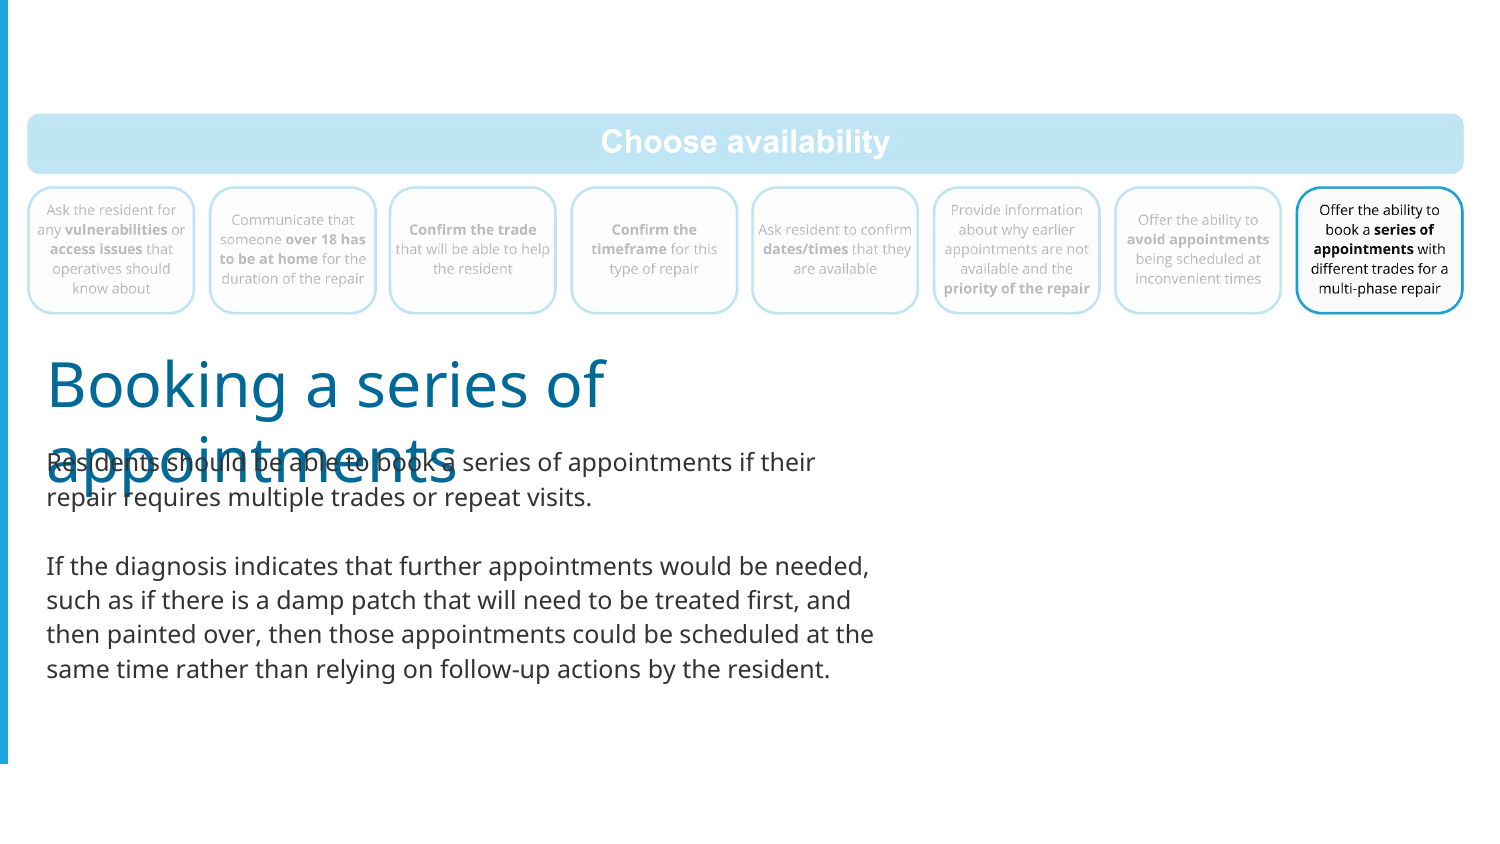

Booking a series of appointments
Residents should be able to book a series of appointments if their repair requires multiple trades or repeat visits.
If the diagnosis indicates that further appointments would be needed, such as if there is a damp patch that will need to be treated first, and then painted over, then those appointments could be scheduled at the same time rather than relying on follow-up actions by the resident.